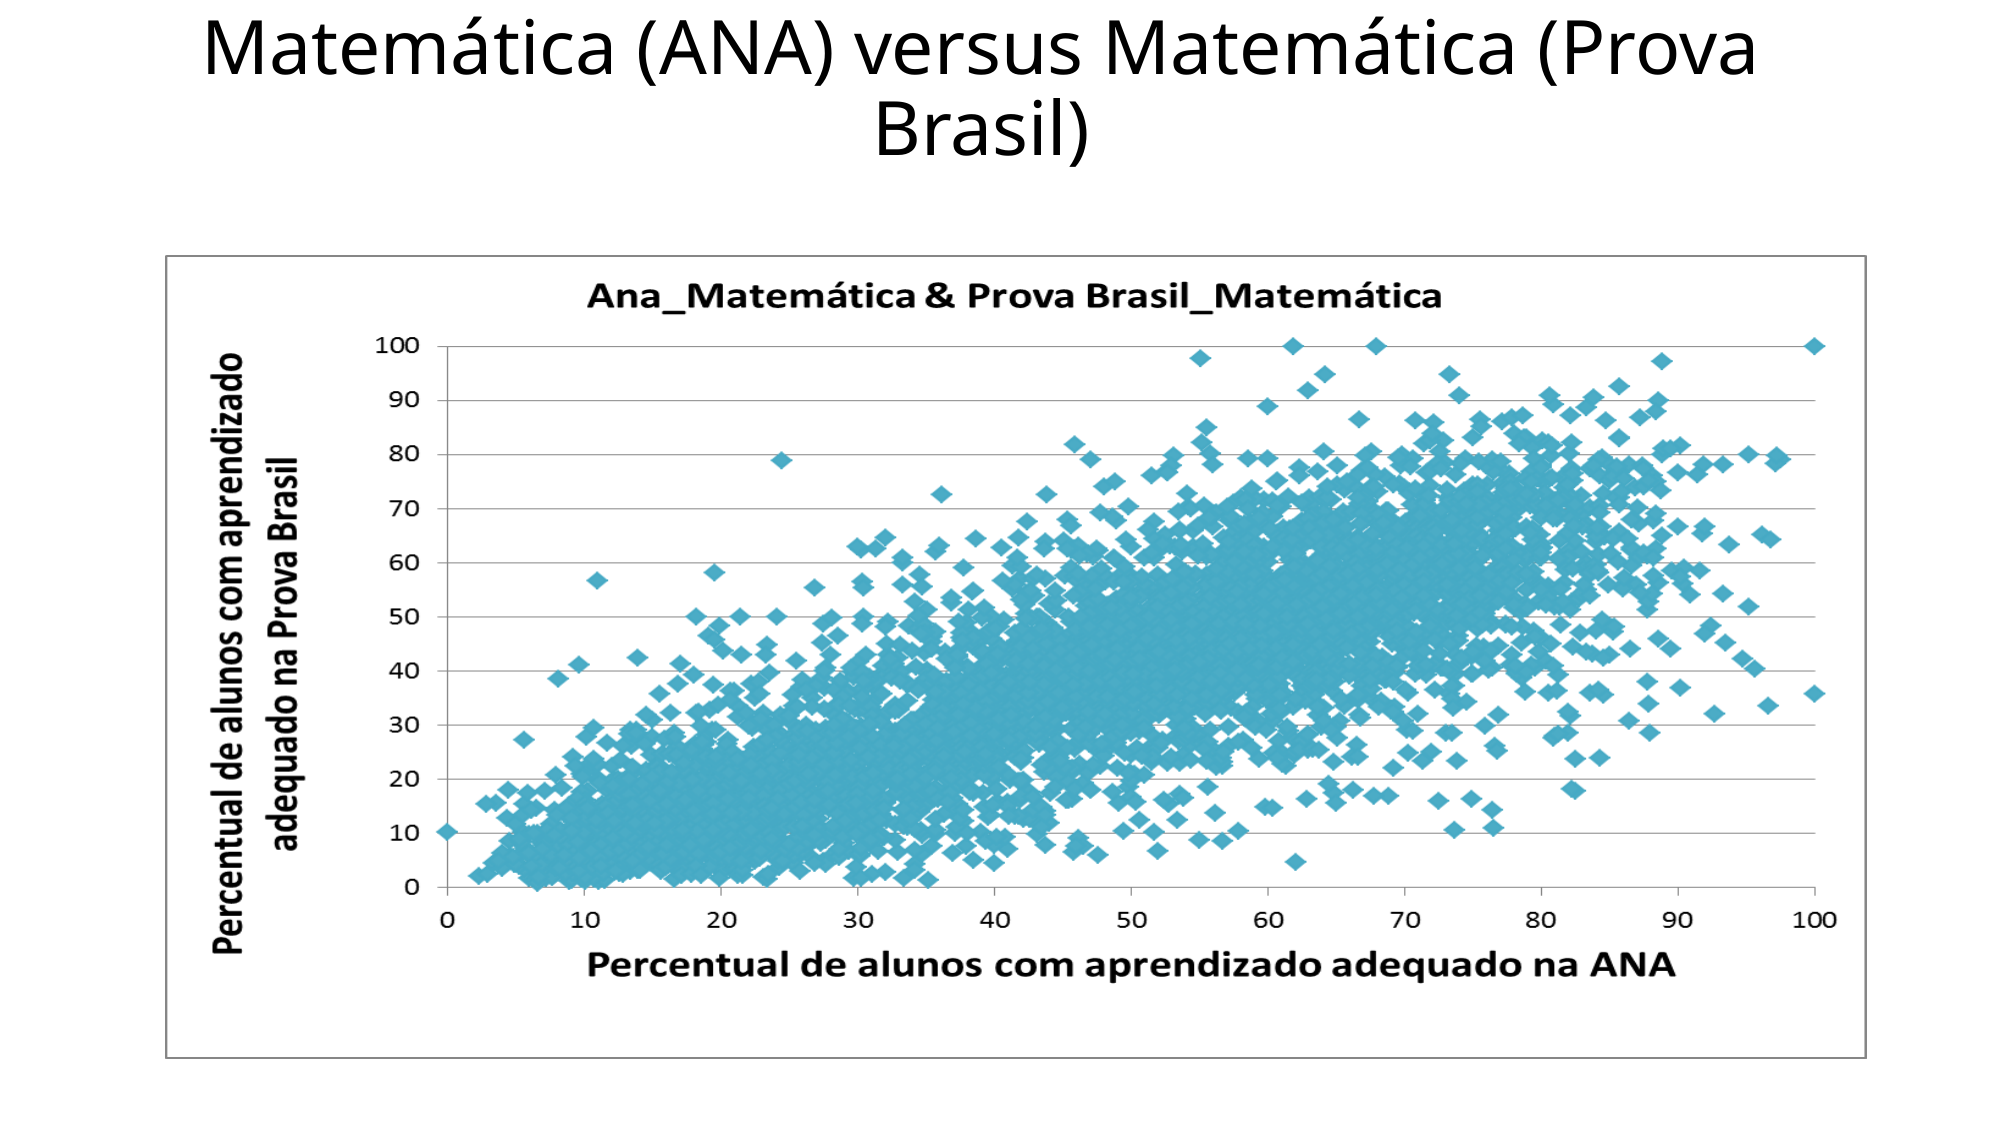

# Matemática (ANA) versus Matemática (Prova Brasil)